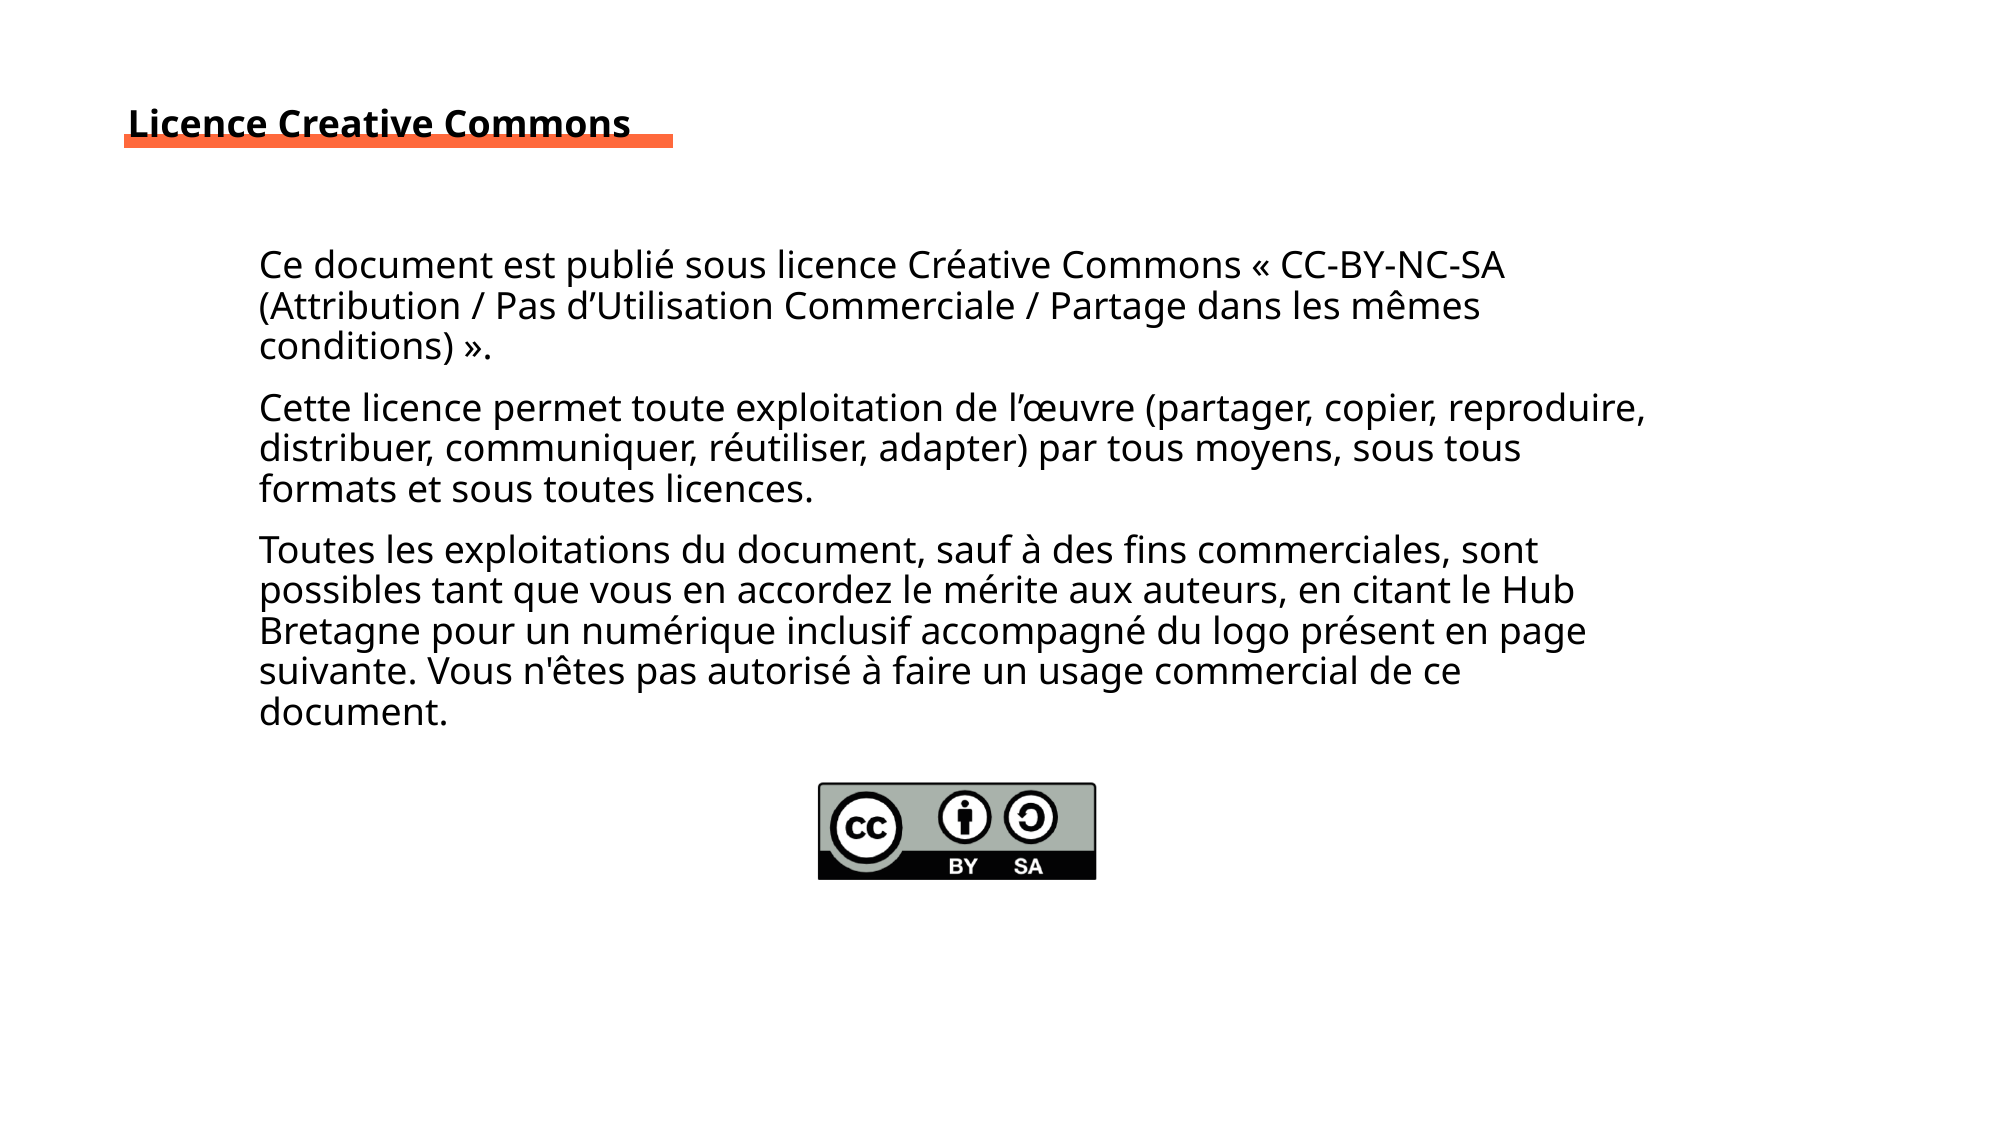

Licence Creative Commons
# Ce document est publié sous licence Créative Commons « CC-BY-NC-SA (Attribution / Pas d’Utilisation Commerciale / Partage dans les mêmes conditions) ».
Cette licence permet toute exploitation de l’œuvre (partager, copier, reproduire, distribuer, communiquer, réutiliser, adapter) par tous moyens, sous tous formats et sous toutes licences.
Toutes les exploitations du document, sauf à des fins commerciales, sont possibles tant que vous en accordez le mérite aux auteurs, en citant le Hub Bretagne pour un numérique inclusif accompagné du logo présent en page suivante. Vous n'êtes pas autorisé à faire un usage commercial de ce document.